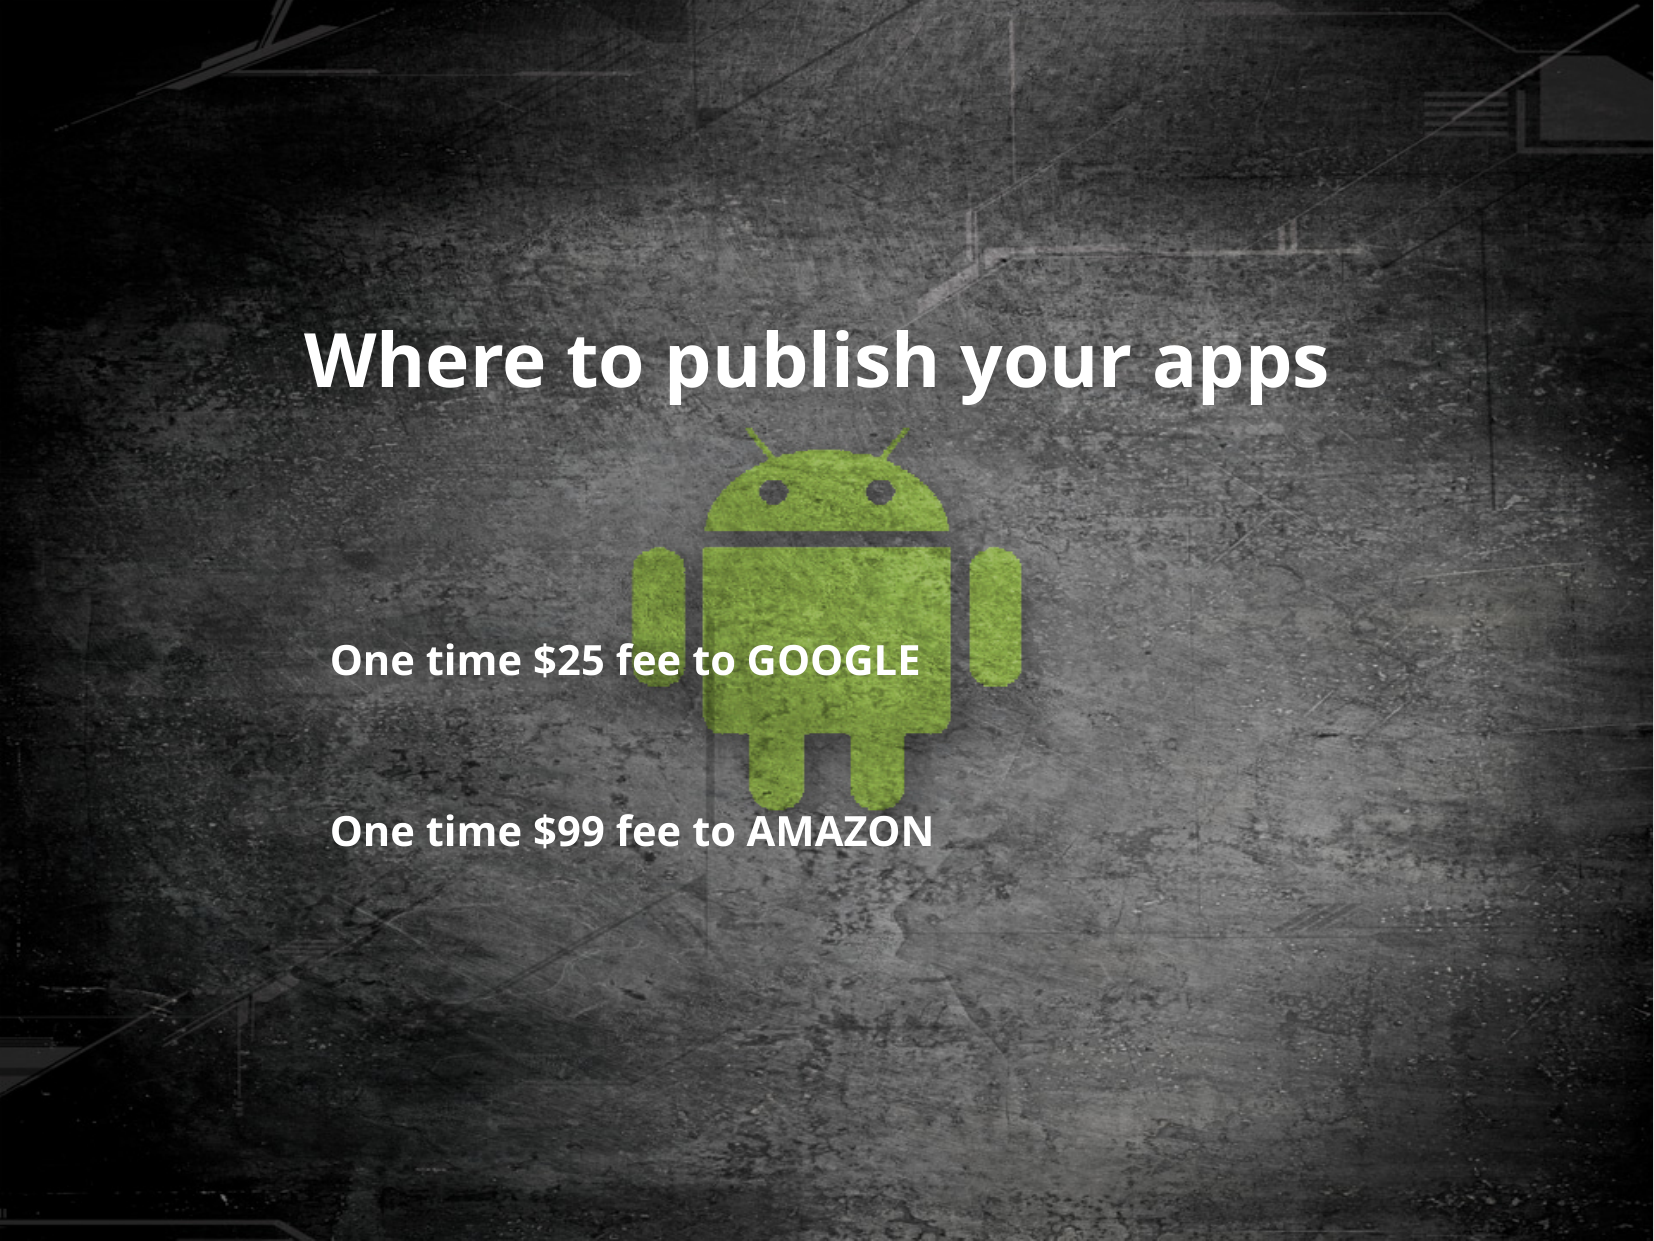

Where to publish your apps
One time $25 fee to GOOGLE
One time $99 fee to AMAZON